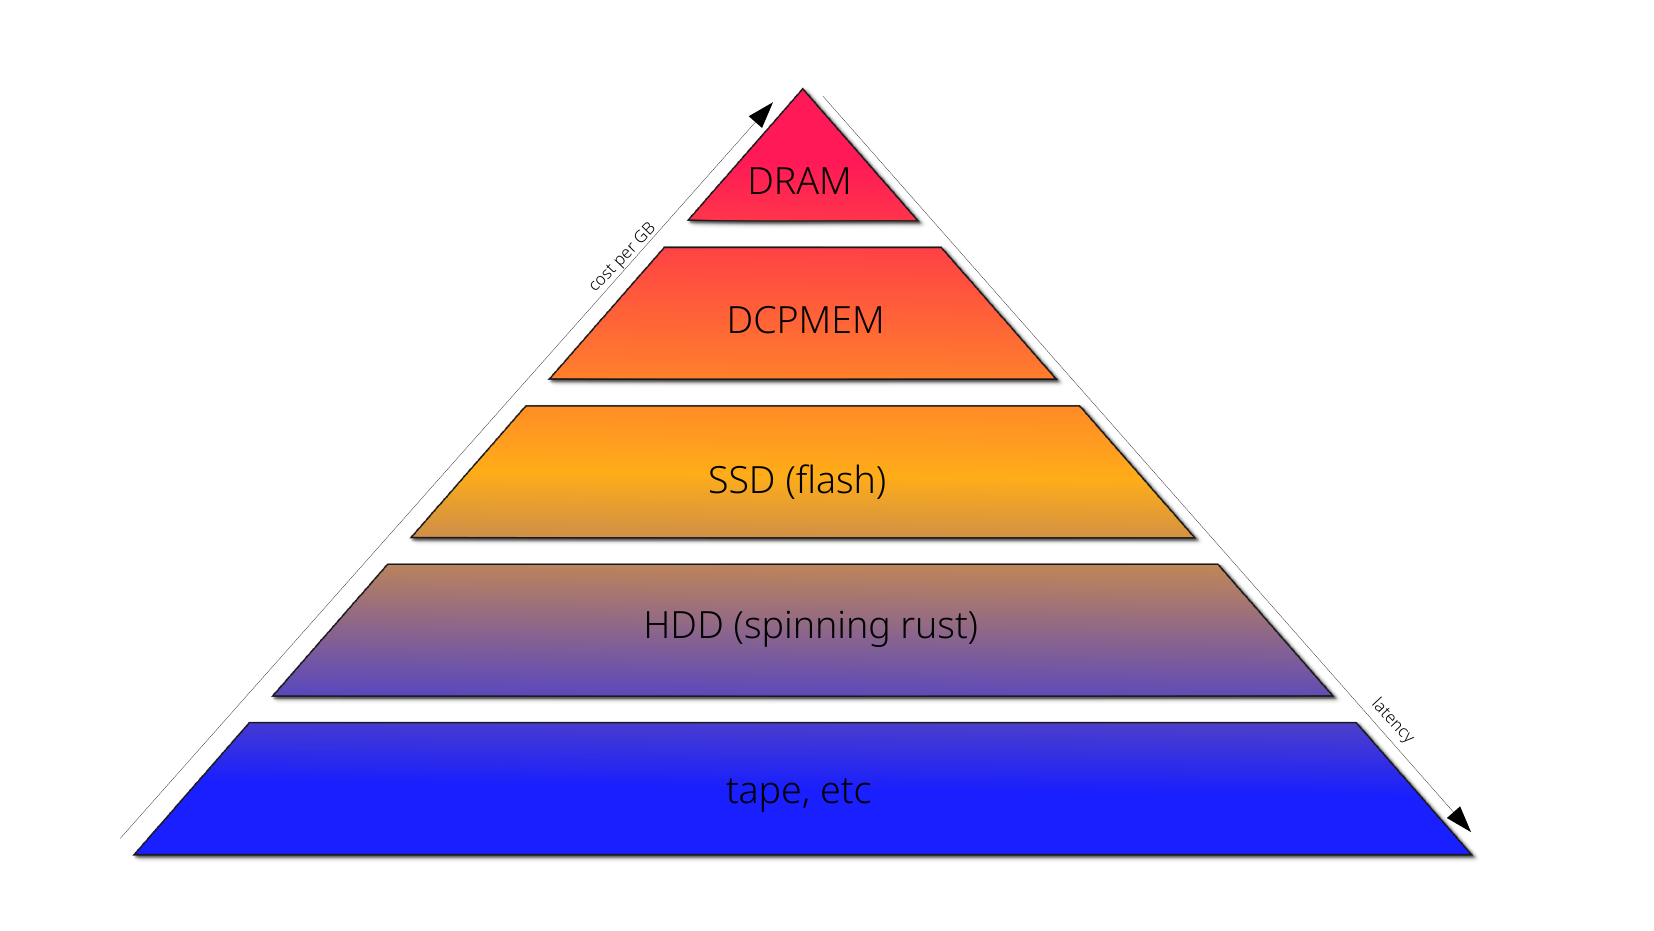

DRAM
cost per GB
DCPMEM
SSD (flash)
HDD (spinning rust)
latency
tape, etc